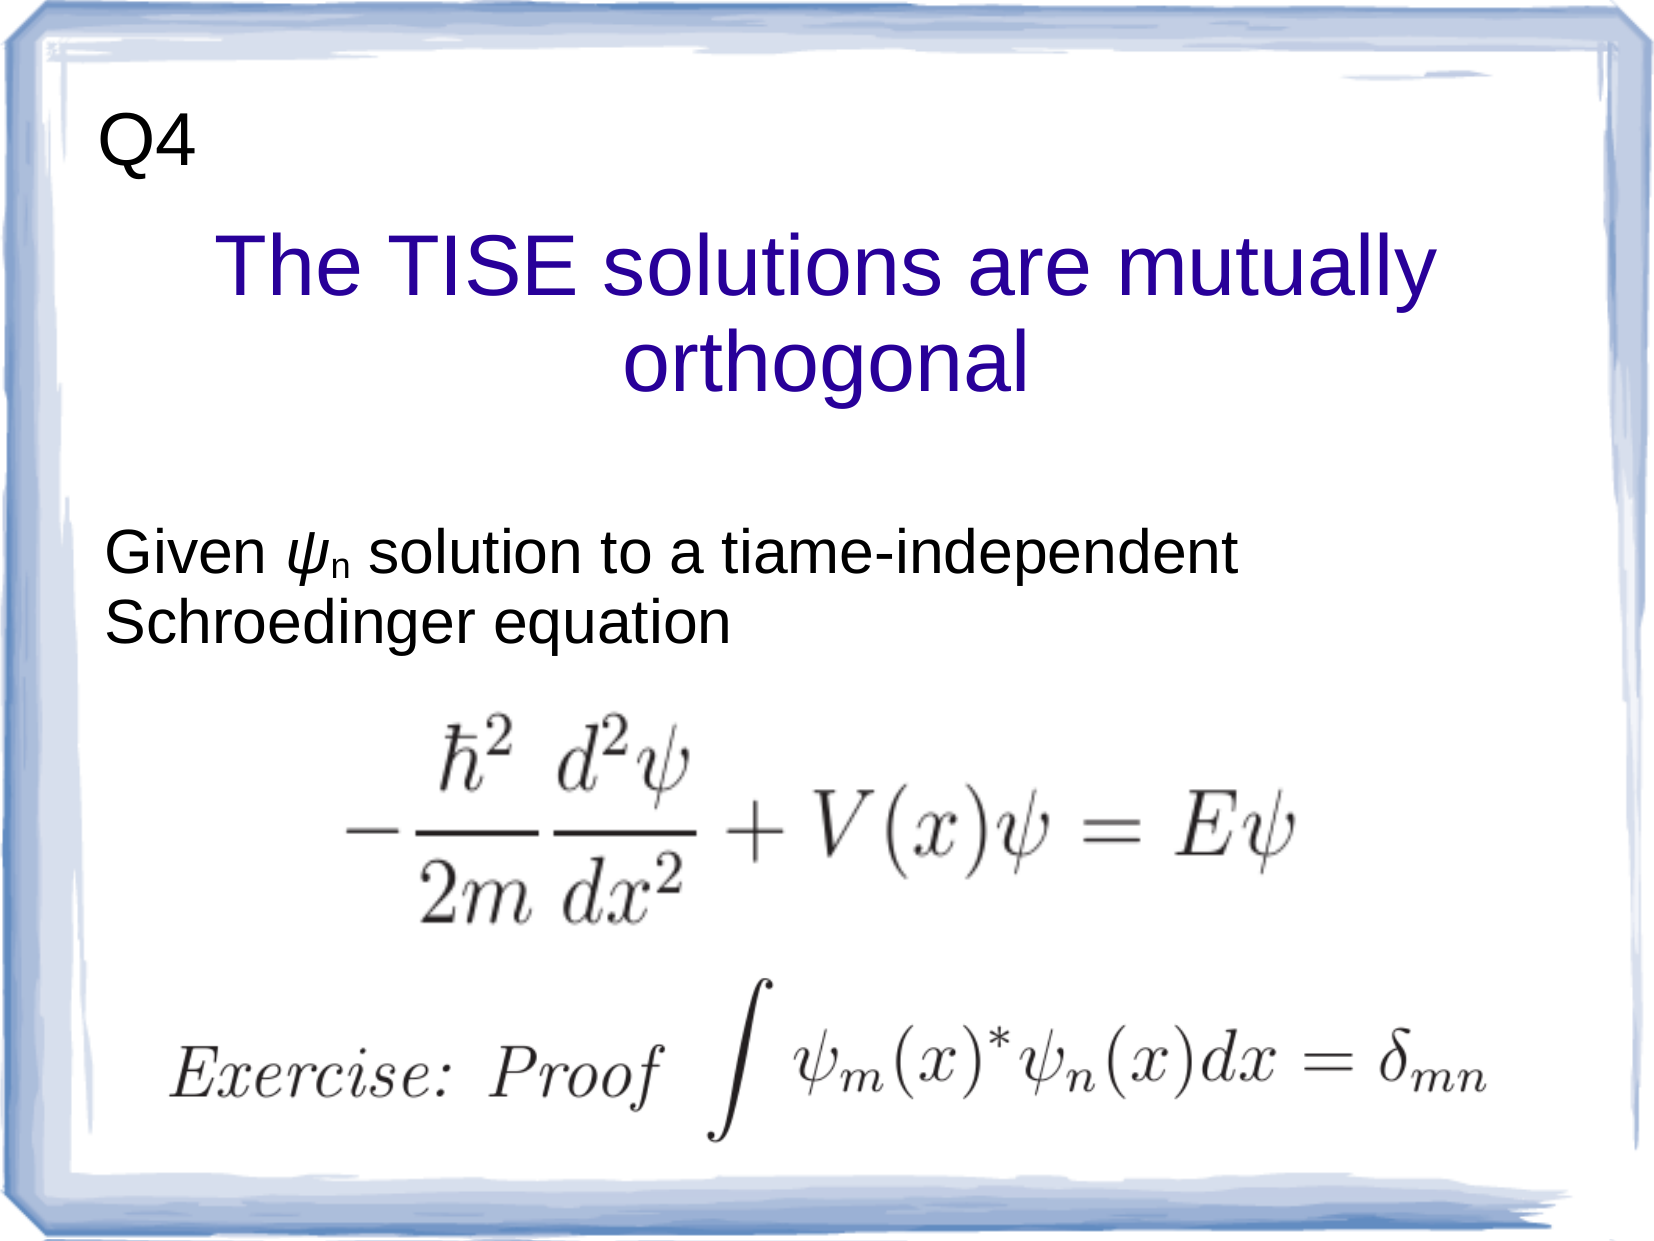

Q4
# The TISE solutions are mutually orthogonal
Given ψn solution to a tiame-independent Schroedinger equation